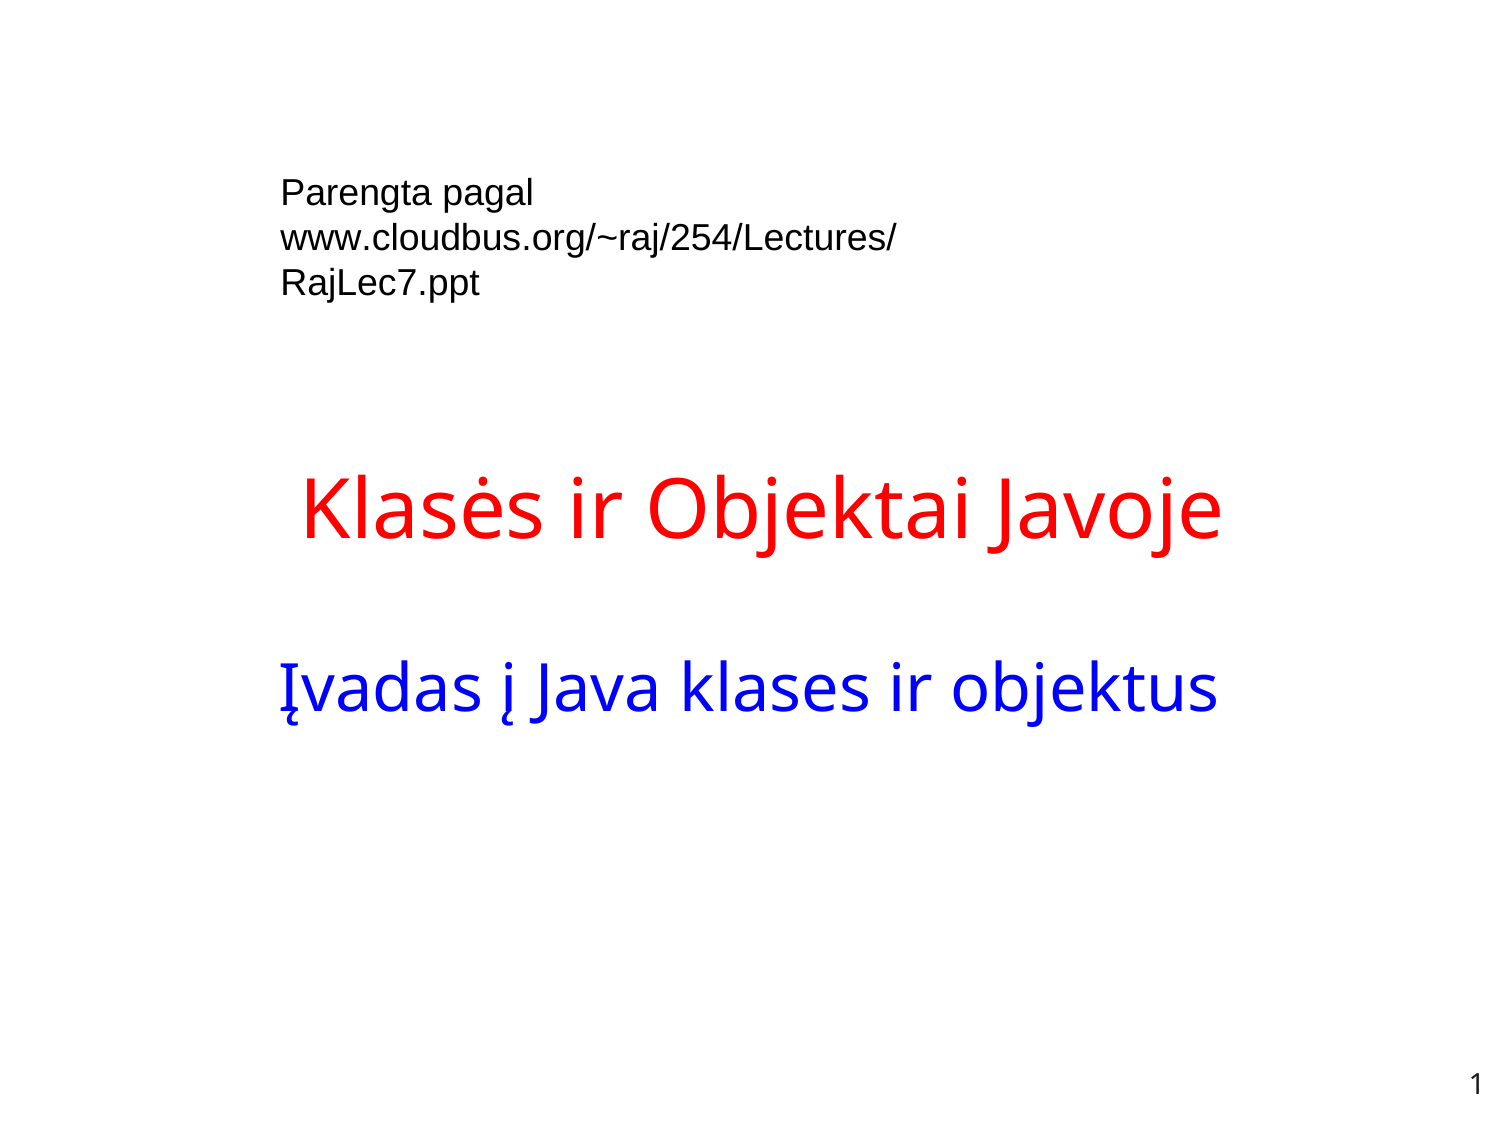

Parengta pagal
www.cloudbus.org/~raj/254/Lectures/RajLec7.ppt
# Klasės ir Objektai Javoje
Įvadas į Java klases ir objektus
1